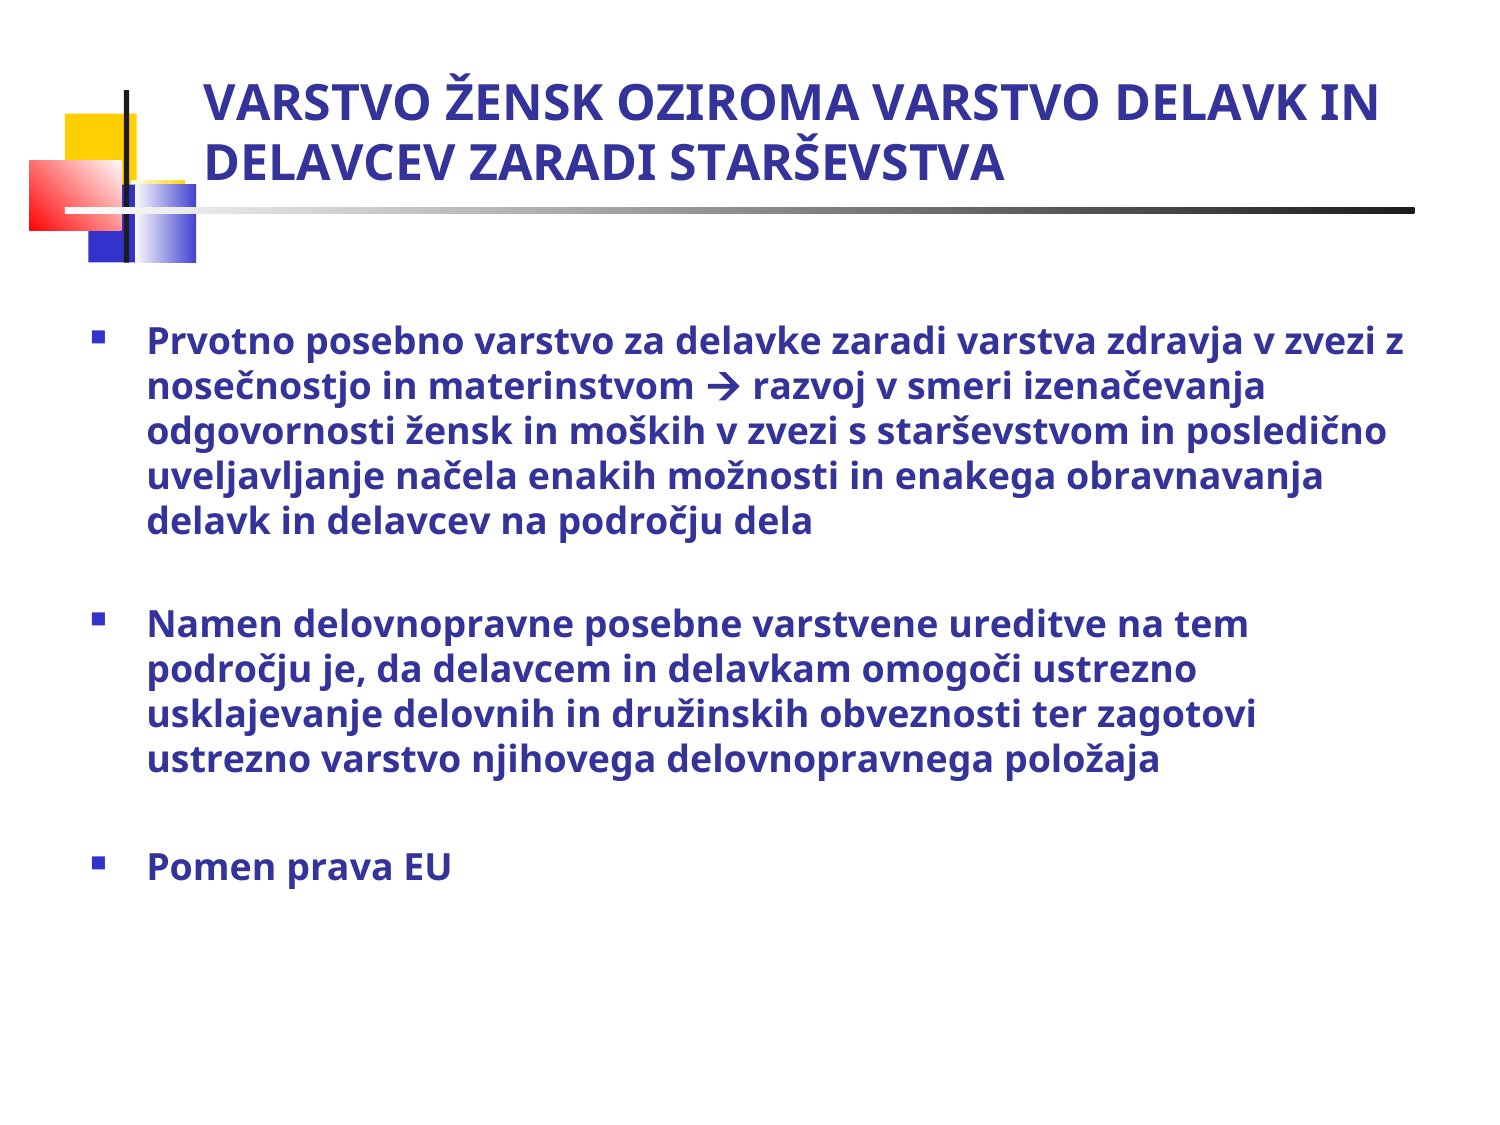

# VARSTVO ŽENSK OZIROMA VARSTVO DELAVK IN DELAVCEV ZARADI STARŠEVSTVA
Prvotno posebno varstvo za delavke zaradi varstva zdravja v zvezi z nosečnostjo in materinstvom  razvoj v smeri izenačevanja odgovornosti žensk in moških v zvezi s starševstvom in posledično uveljavljanje načela enakih možnosti in enakega obravnavanja delavk in delavcev na področju dela
Namen delovnopravne posebne varstvene ureditve na tem področju je, da delavcem in delavkam omogoči ustrezno usklajevanje delovnih in družinskih obveznosti ter zagotovi ustrezno varstvo njihovega delovnopravnega položaja
Pomen prava EU